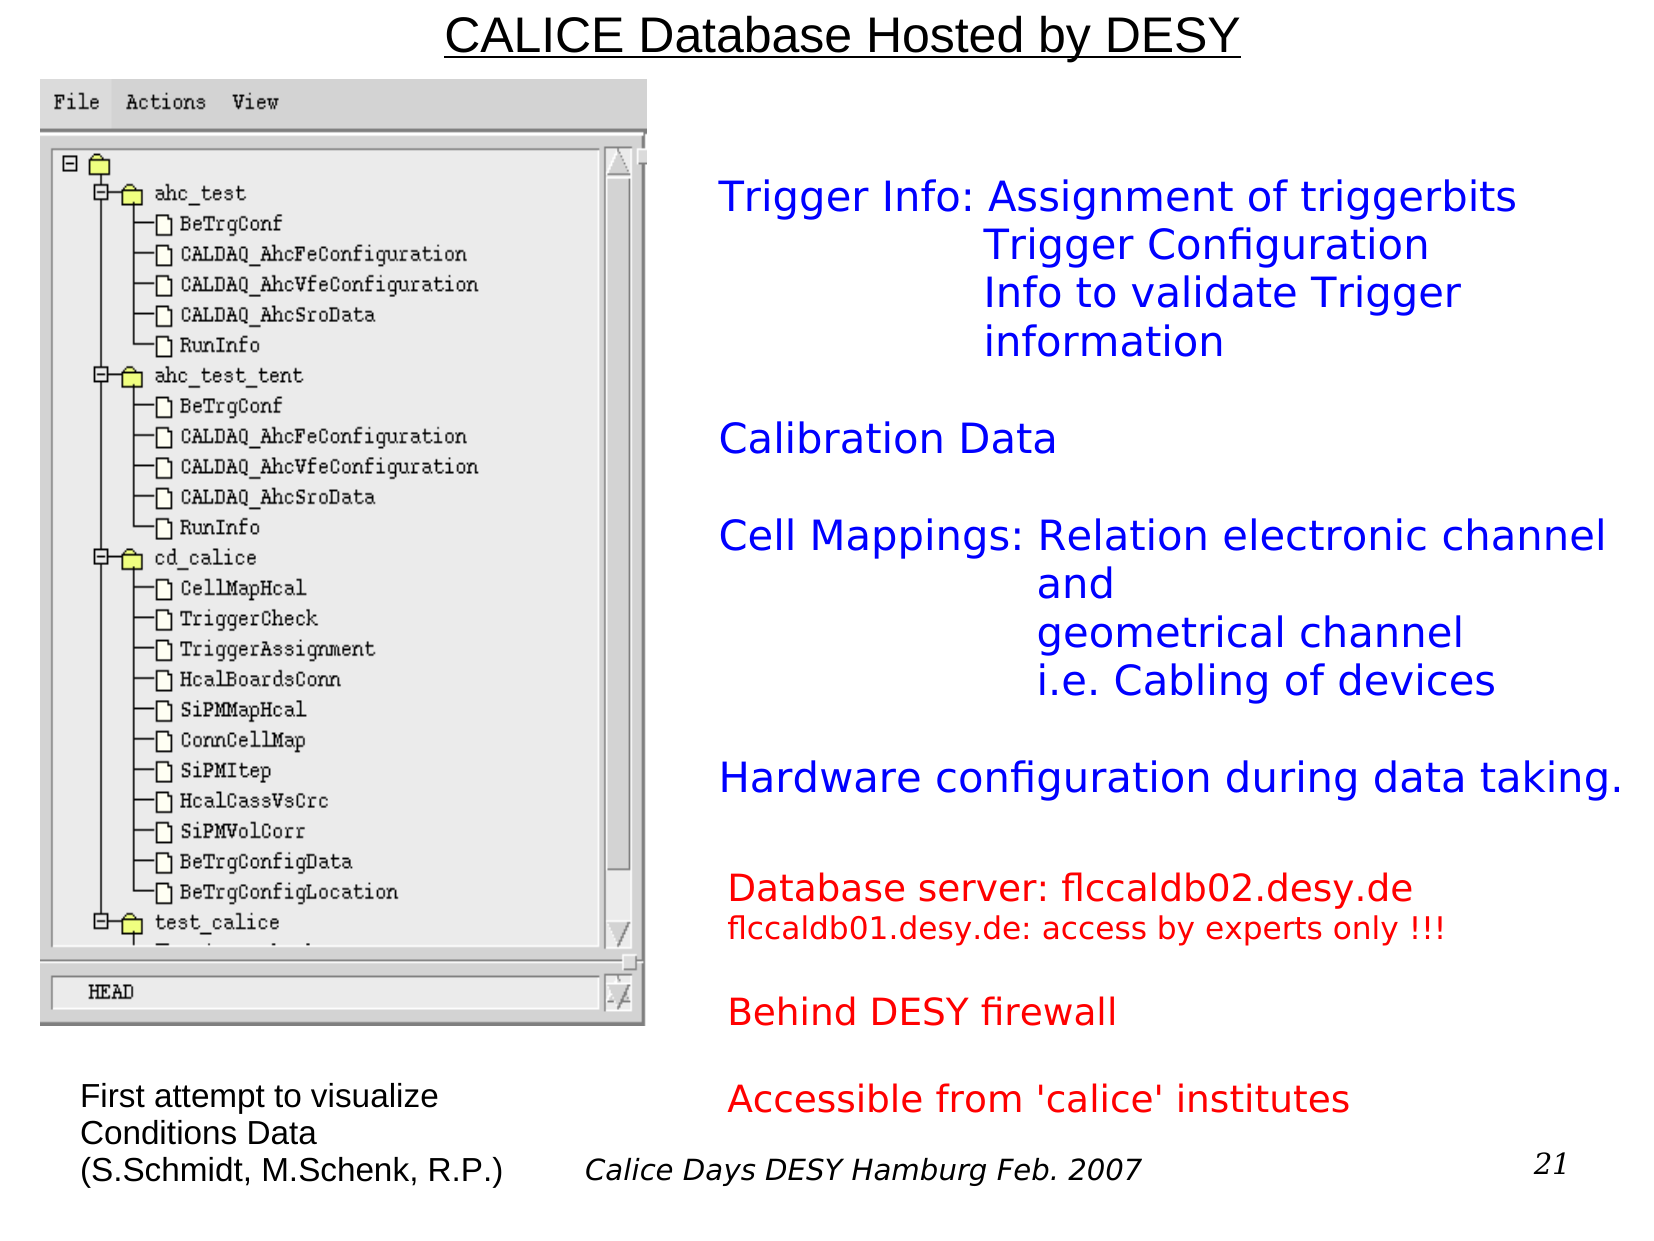

CALICE Database Hosted by DESY
Trigger Info: Assignment of triggerbits
 Trigger Configuration
 Info to validate Trigger
 information
Calibration Data
Cell Mappings: Relation electronic channel
 and
 geometrical channel
 i.e. Cabling of devices
Hardware configuration during data taking.
Database server: flccaldb02.desy.de
flccaldb01.desy.de: access by experts only !!!
Behind DESY firewall
Accessible from 'calice' institutes
First attempt to visualize
Conditions Data
(S.Schmidt, M.Schenk, R.P.)
21
ILC Detector Testbeam Workshop Jan. 07